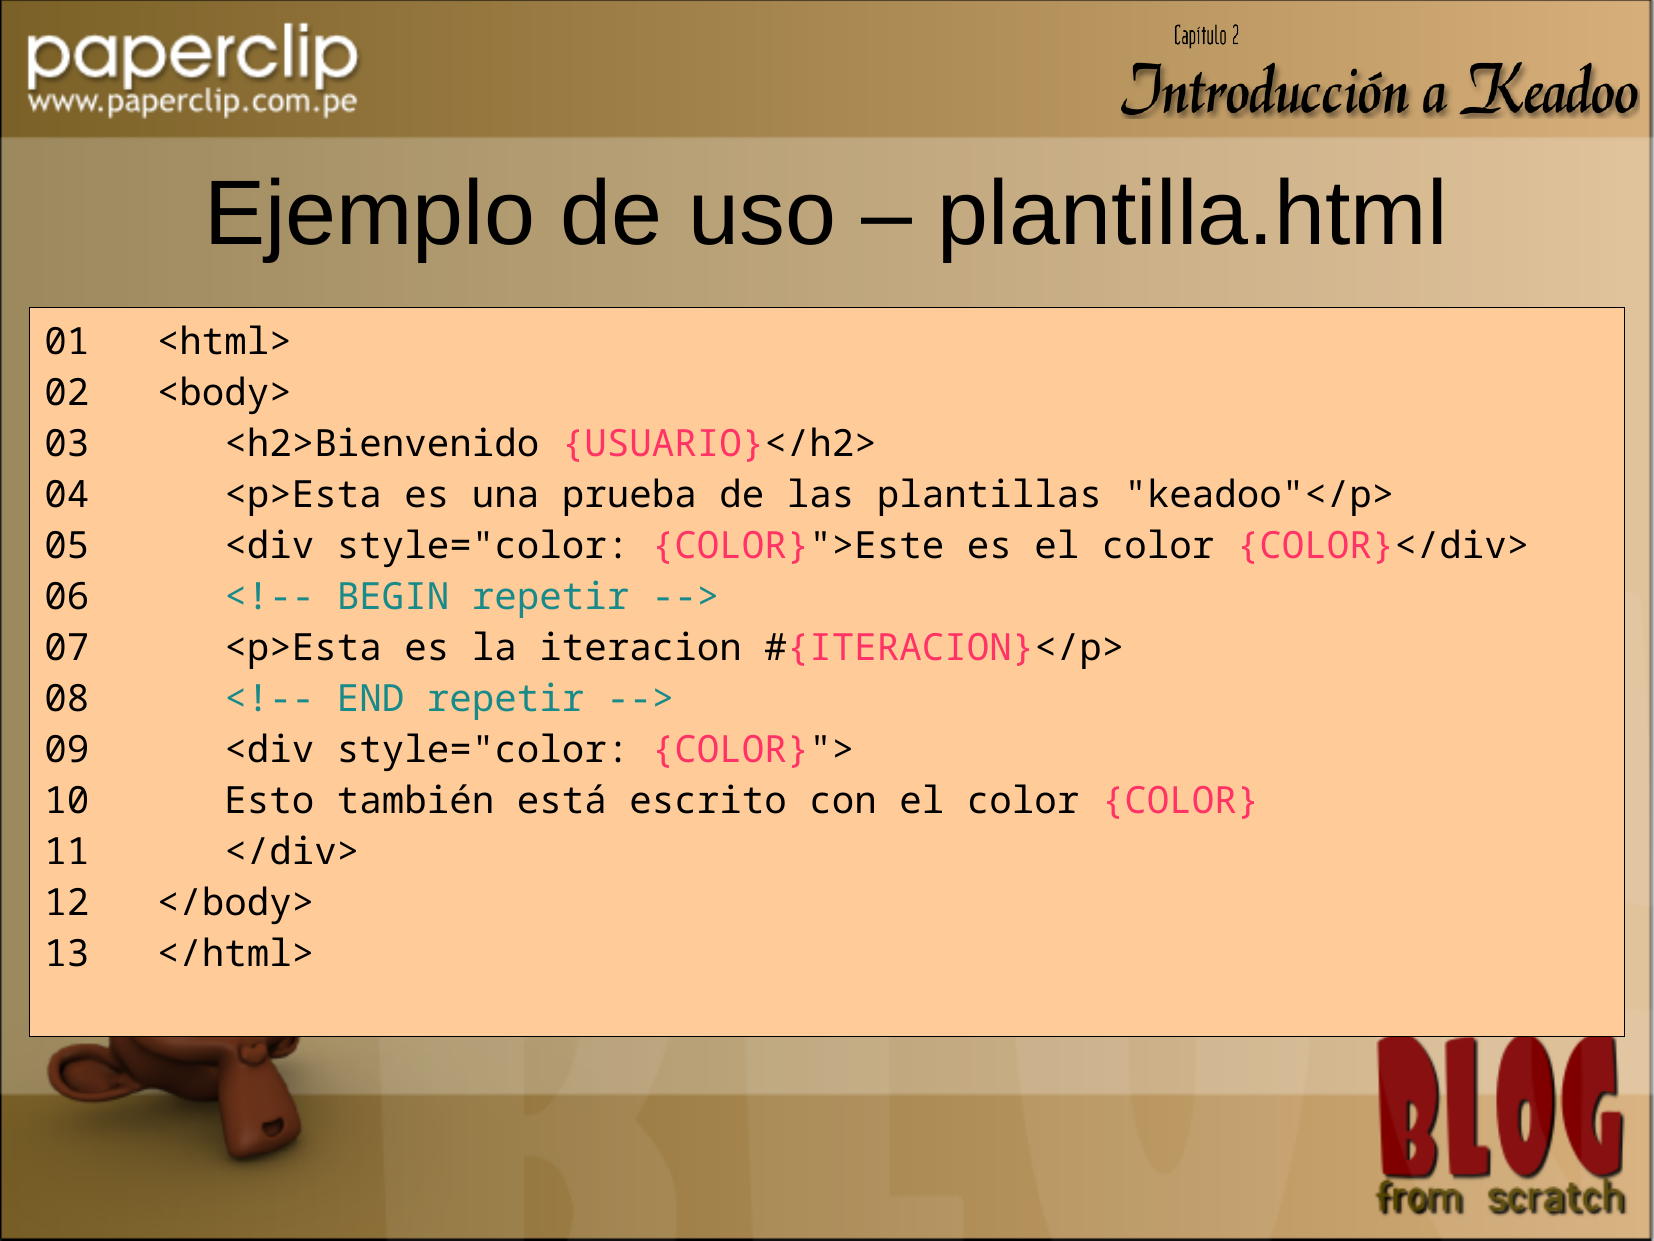

# Ejemplo de uso – plantilla.html
01 <html>
02 <body>
03 <h2>Bienvenido {USUARIO}</h2>
04 <p>Esta es una prueba de las plantillas "keadoo"</p>
05 <div style="color: {COLOR}">Este es el color {COLOR}</div>
06 <!-- BEGIN repetir -->
07 <p>Esta es la iteracion #{ITERACION}</p>
08 <!-- END repetir -->
09 <div style="color: {COLOR}">
10 Esto también está escrito con el color {COLOR}
11 </div>
12 </body>
13 </html>